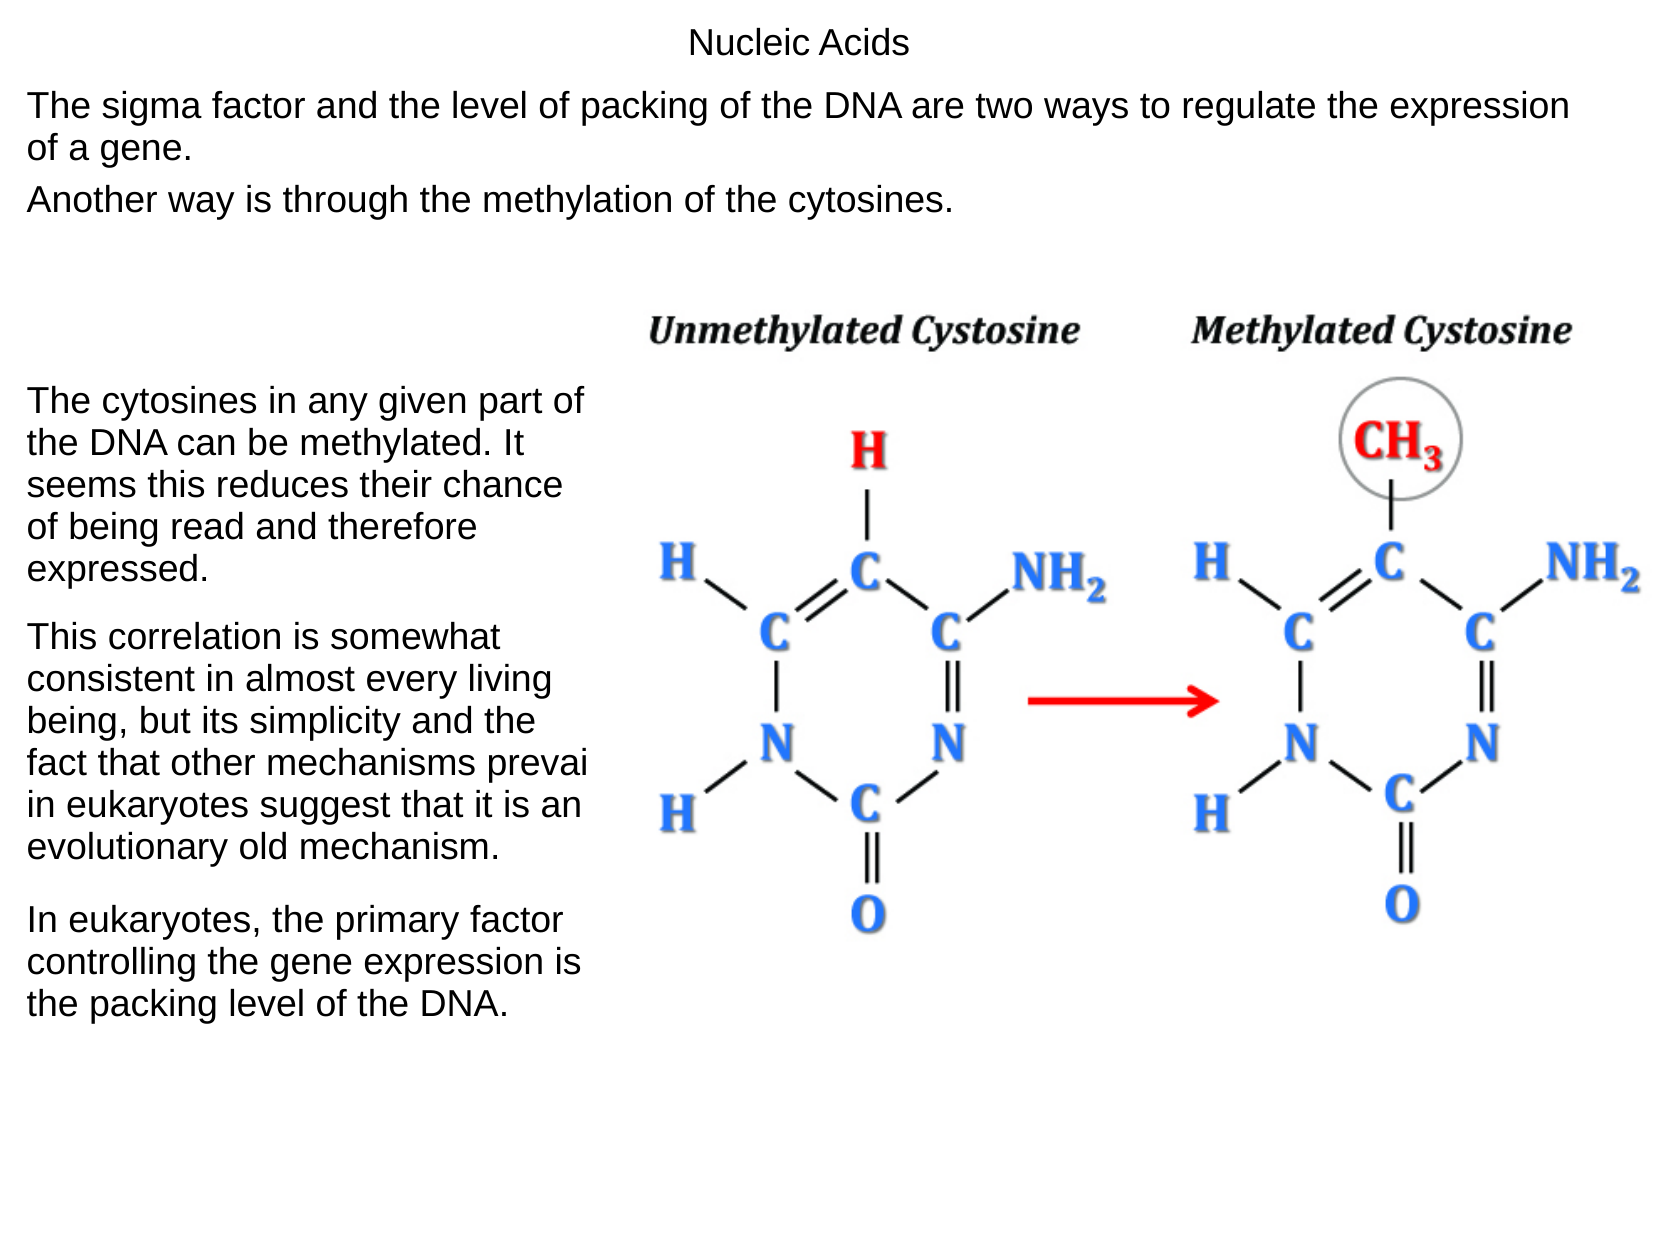

Nucleic Acids
The sigma factor and the level of packing of the DNA are two ways to regulate the expression of a gene.
Another way is through the methylation of the cytosines.
The cytosines in any given part of the DNA can be methylated. It seems this reduces their chance of being read and therefore expressed.
This correlation is somewhat consistent in almost every living being, but its simplicity and the fact that other mechanisms prevail in eukaryotes suggest that it is an evolutionary old mechanism.
In eukaryotes, the primary factor controlling the gene expression is the packing level of the DNA.